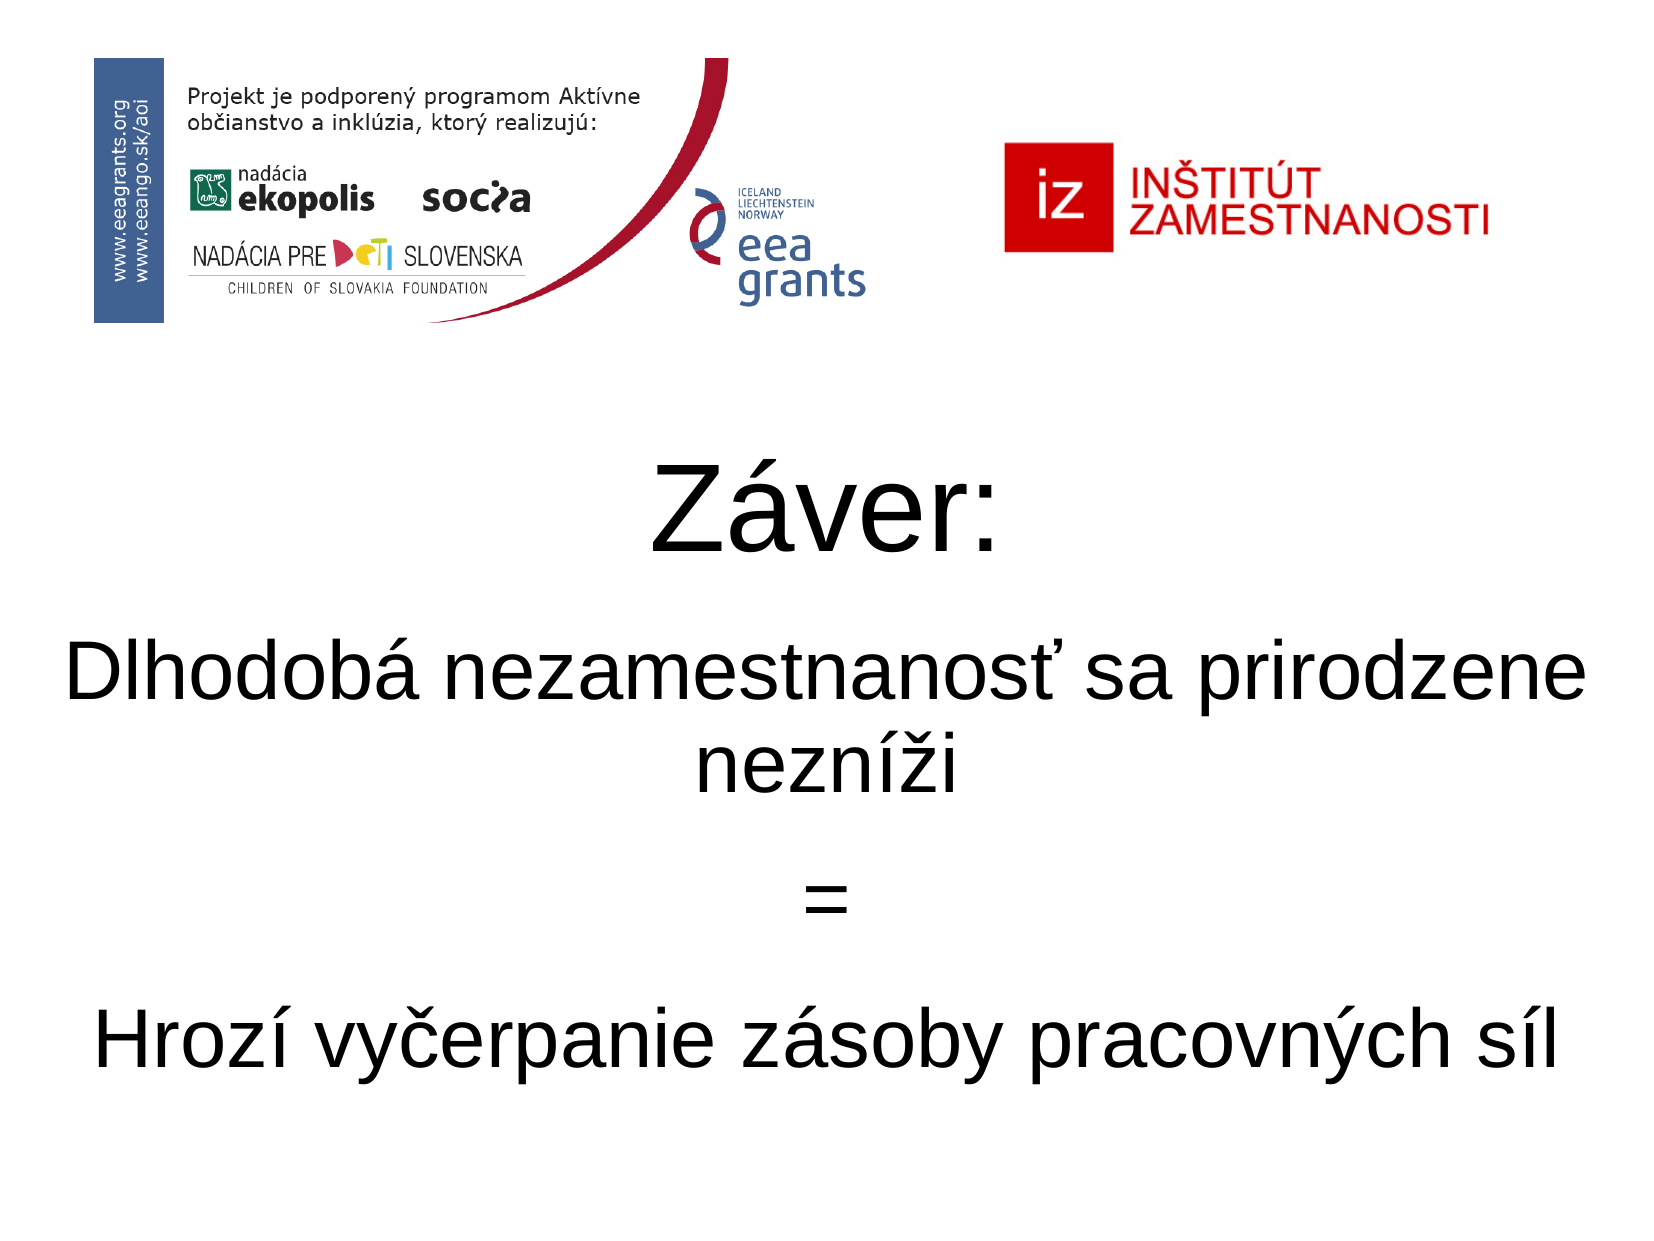

#
Záver:
Dlhodobá nezamestnanosť sa prirodzene nezníži
=
Hrozí vyčerpanie zásoby pracovných síl